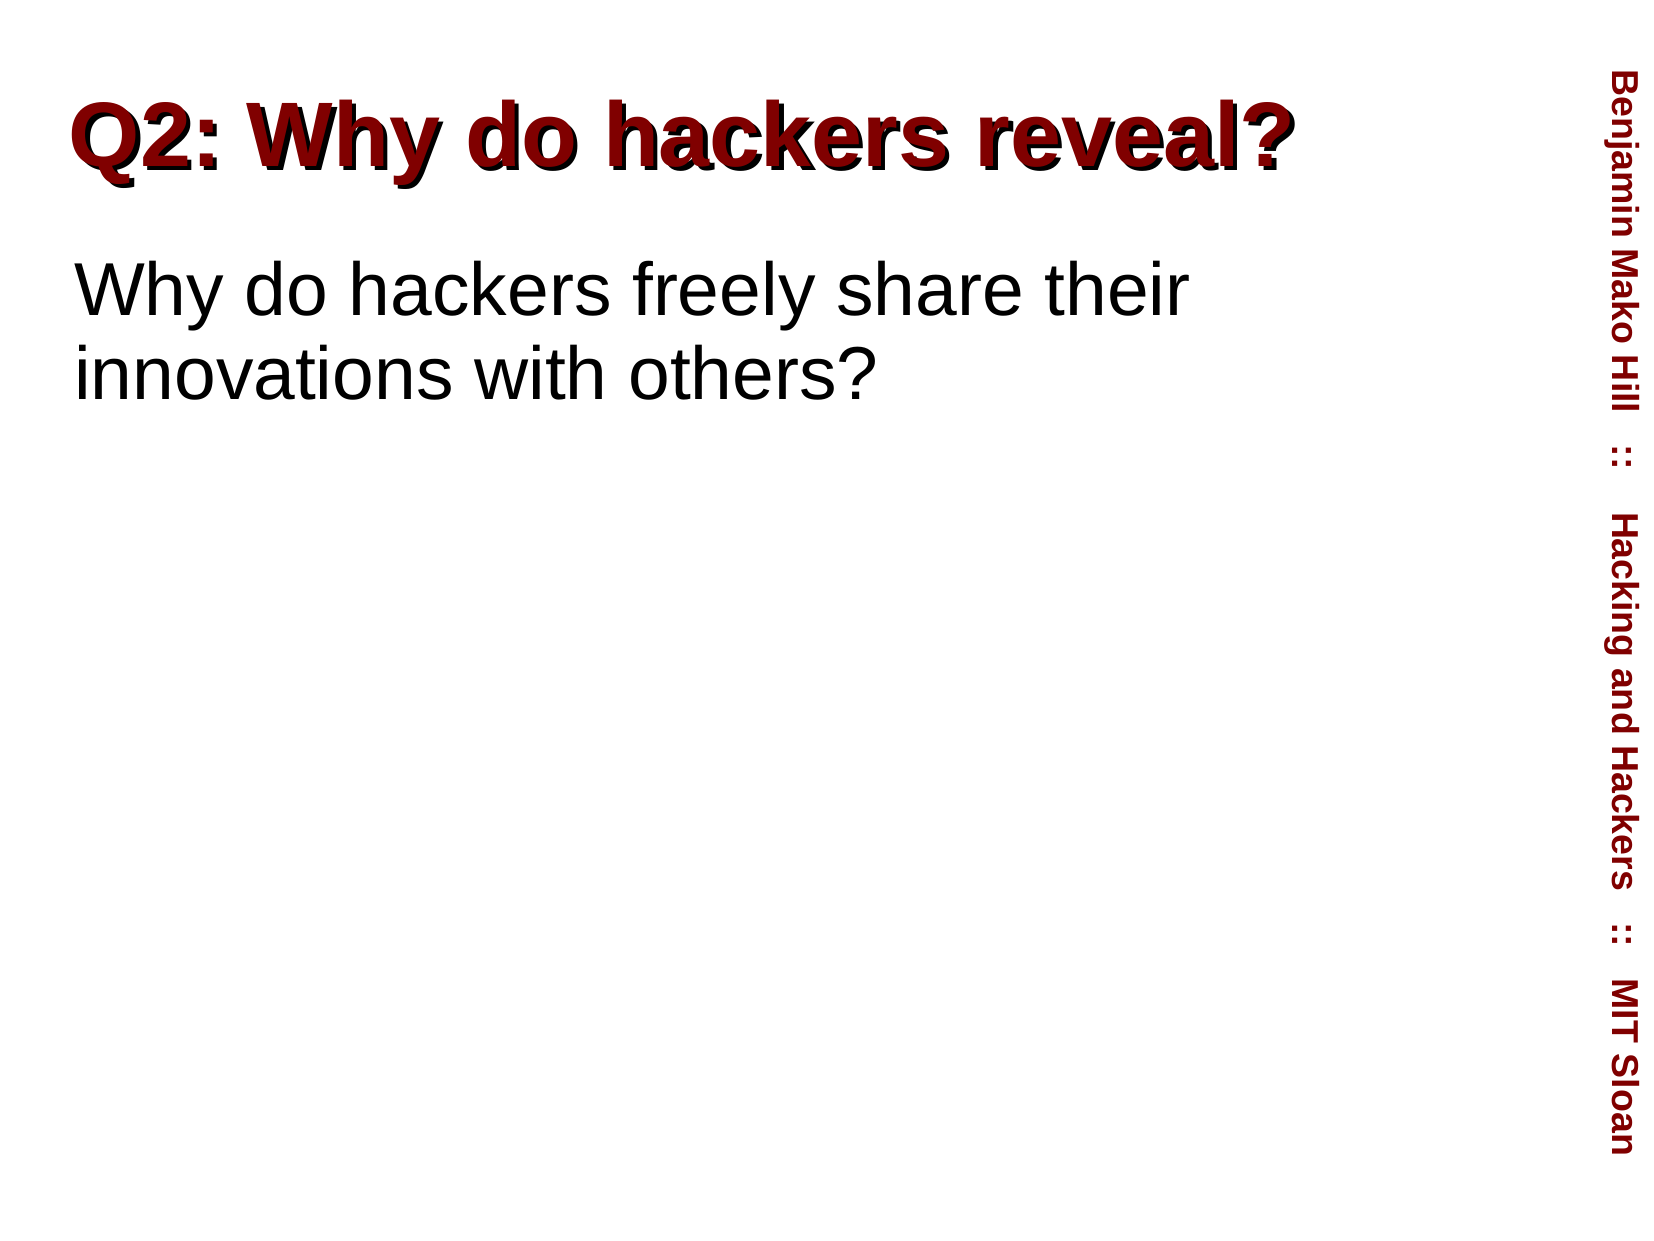

# Q2: Why do hackers reveal?
Why do hackers freely share their innovations with others?